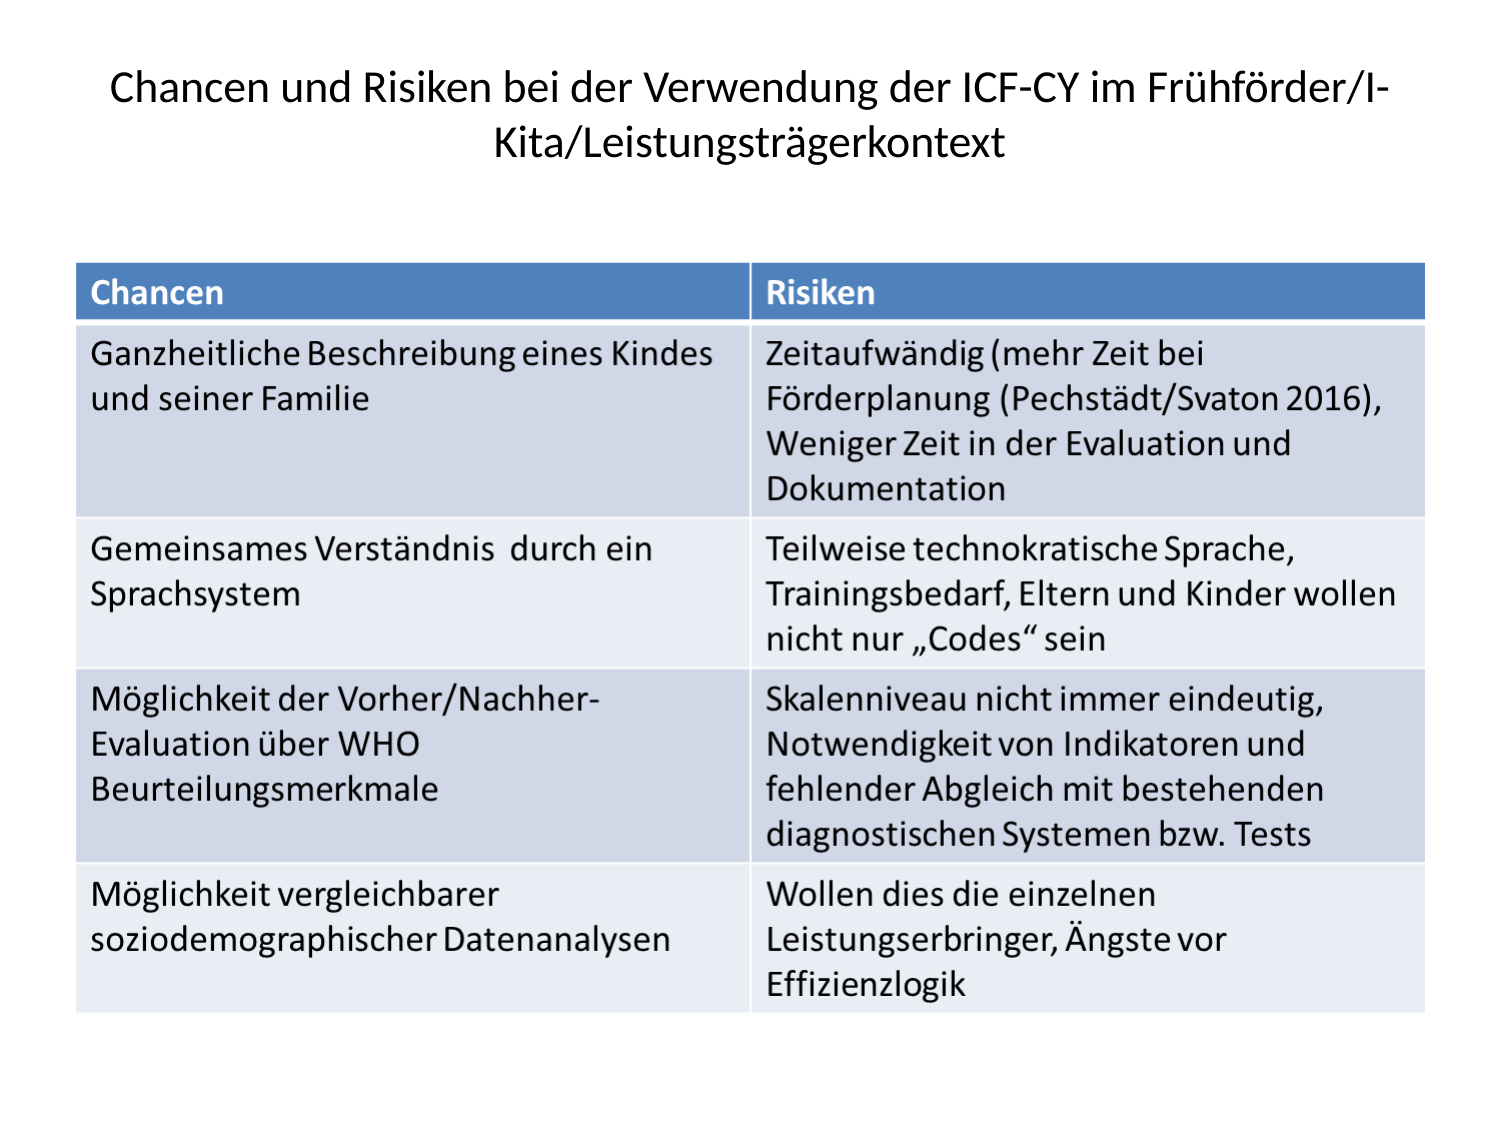

# Chancen und Risiken bei der Verwendung der ICF-CY im Frühförder/I-Kita/Leistungsträgerkontext